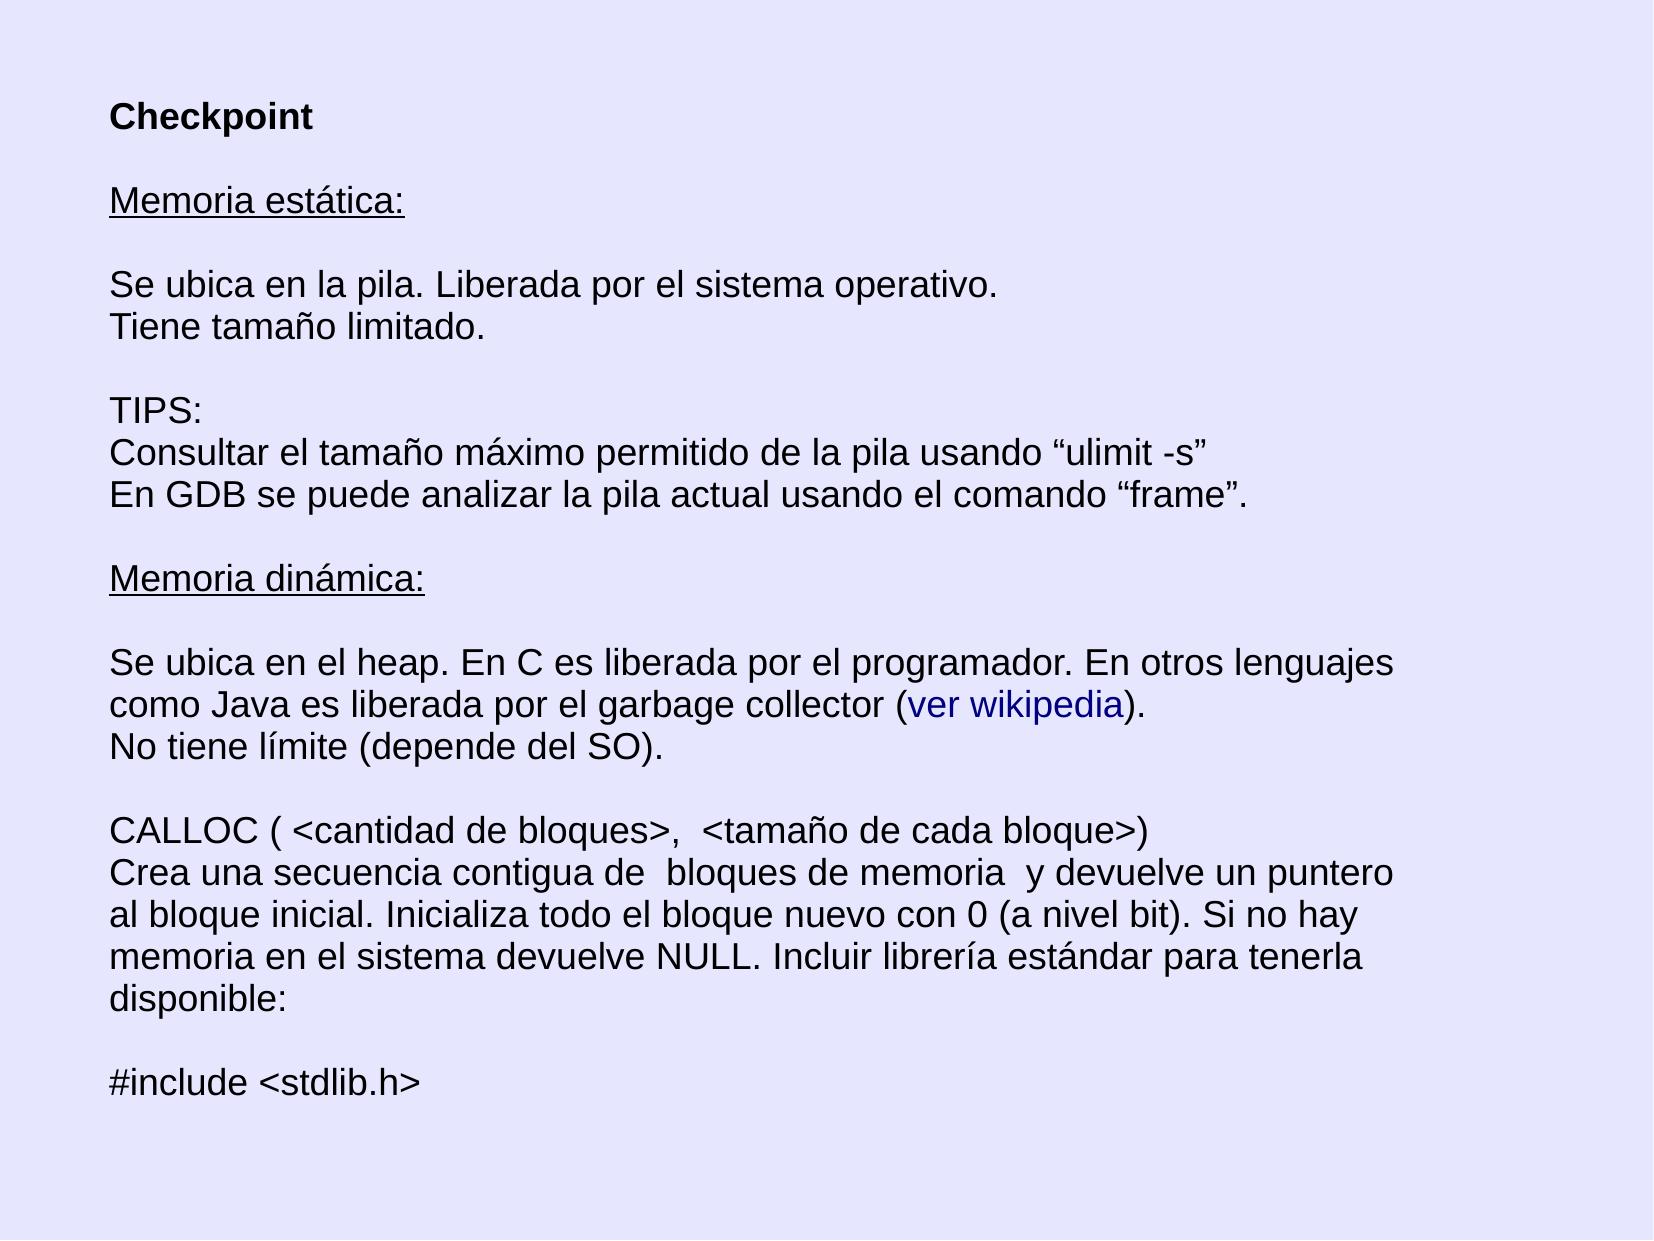

Checkpoint
Memoria estática:
Se ubica en la pila. Liberada por el sistema operativo.
Tiene tamaño limitado.
TIPS:
Consultar el tamaño máximo permitido de la pila usando “ulimit -s”
En GDB se puede analizar la pila actual usando el comando “frame”.
Memoria dinámica:
Se ubica en el heap. En C es liberada por el programador. En otros lenguajes como Java es liberada por el garbage collector (ver wikipedia).
No tiene límite (depende del SO).
CALLOC ( <cantidad de bloques>, <tamaño de cada bloque>)
Crea una secuencia contigua de bloques de memoria y devuelve un puntero
al bloque inicial. Inicializa todo el bloque nuevo con 0 (a nivel bit). Si no hay memoria en el sistema devuelve NULL. Incluir librería estándar para tenerla disponible:
#include <stdlib.h>